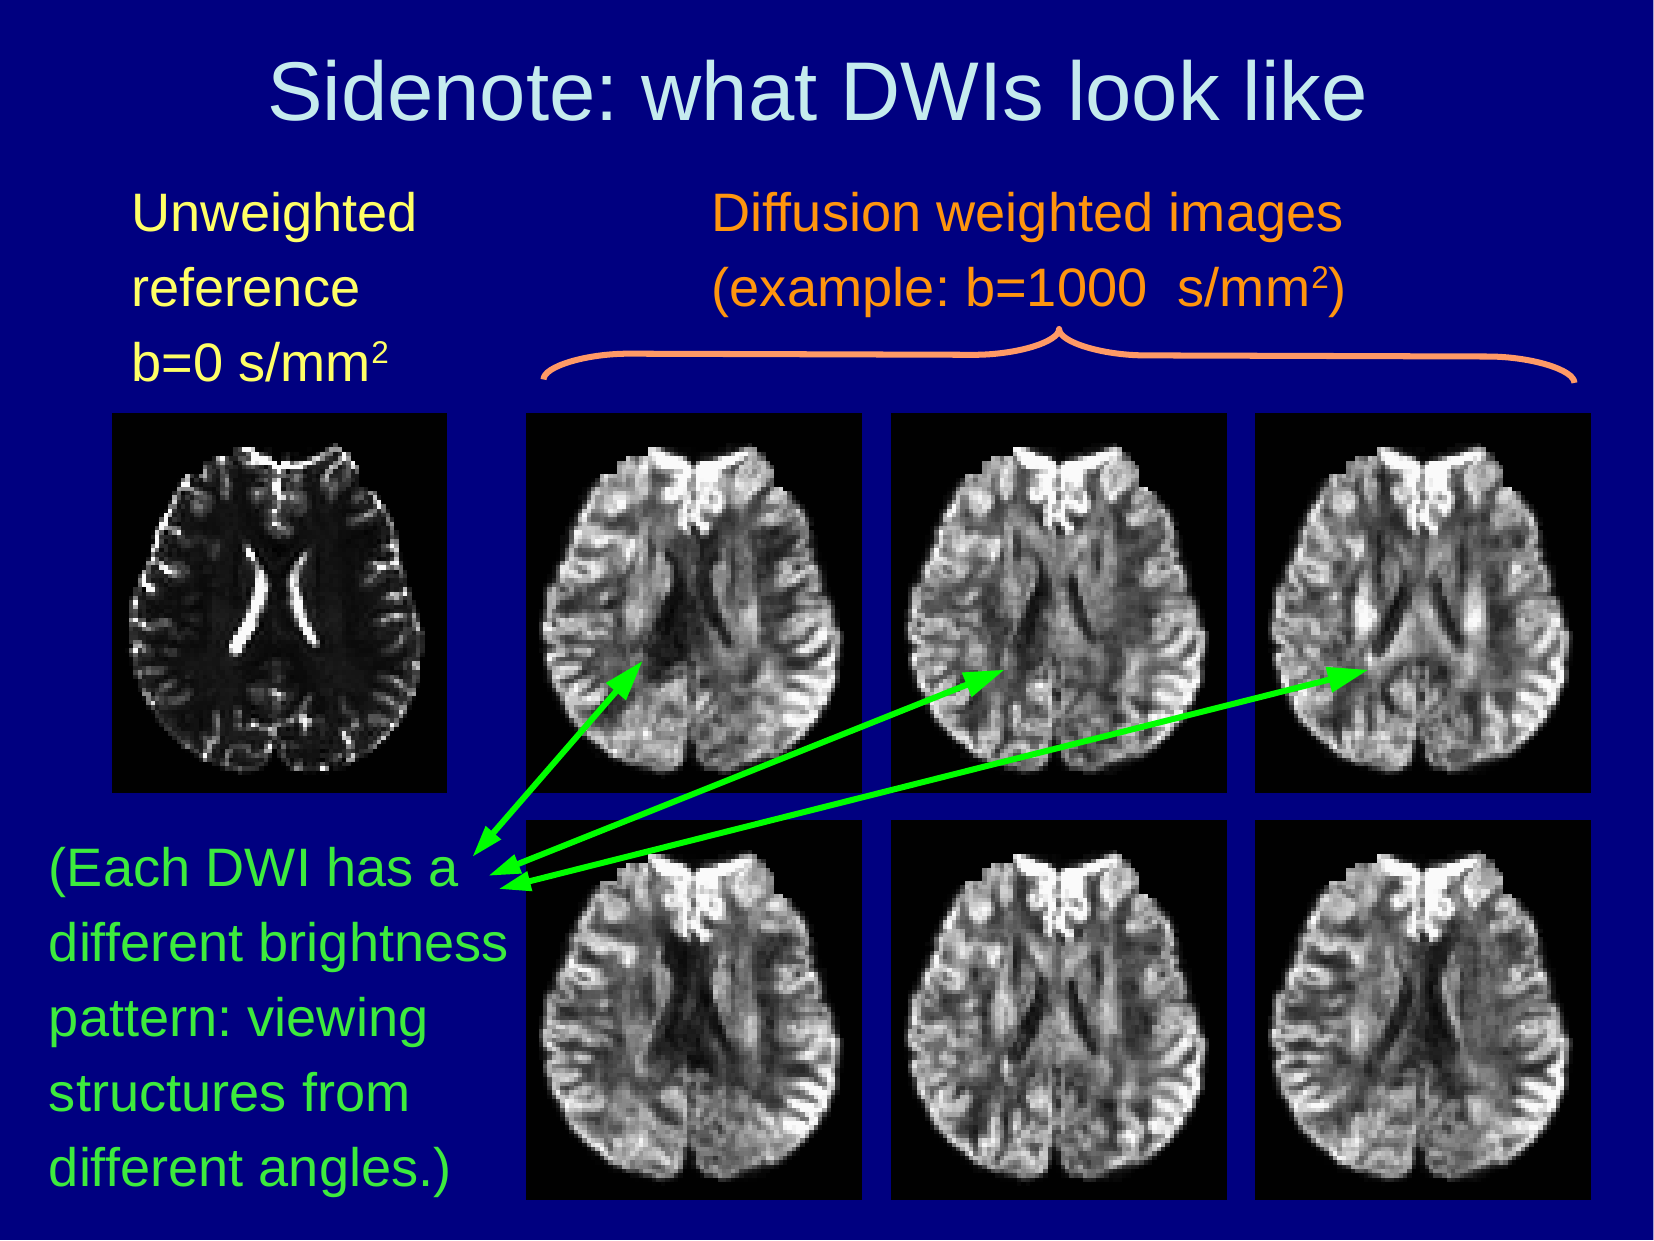

# Sidenote: what DWIs look like
Unweighted
reference
b=0 s/mm2
Diffusion weighted images
(example: b=1000 s/mm2)
(Each DWI has a
different brightness
pattern: viewing
structures from
different angles.)